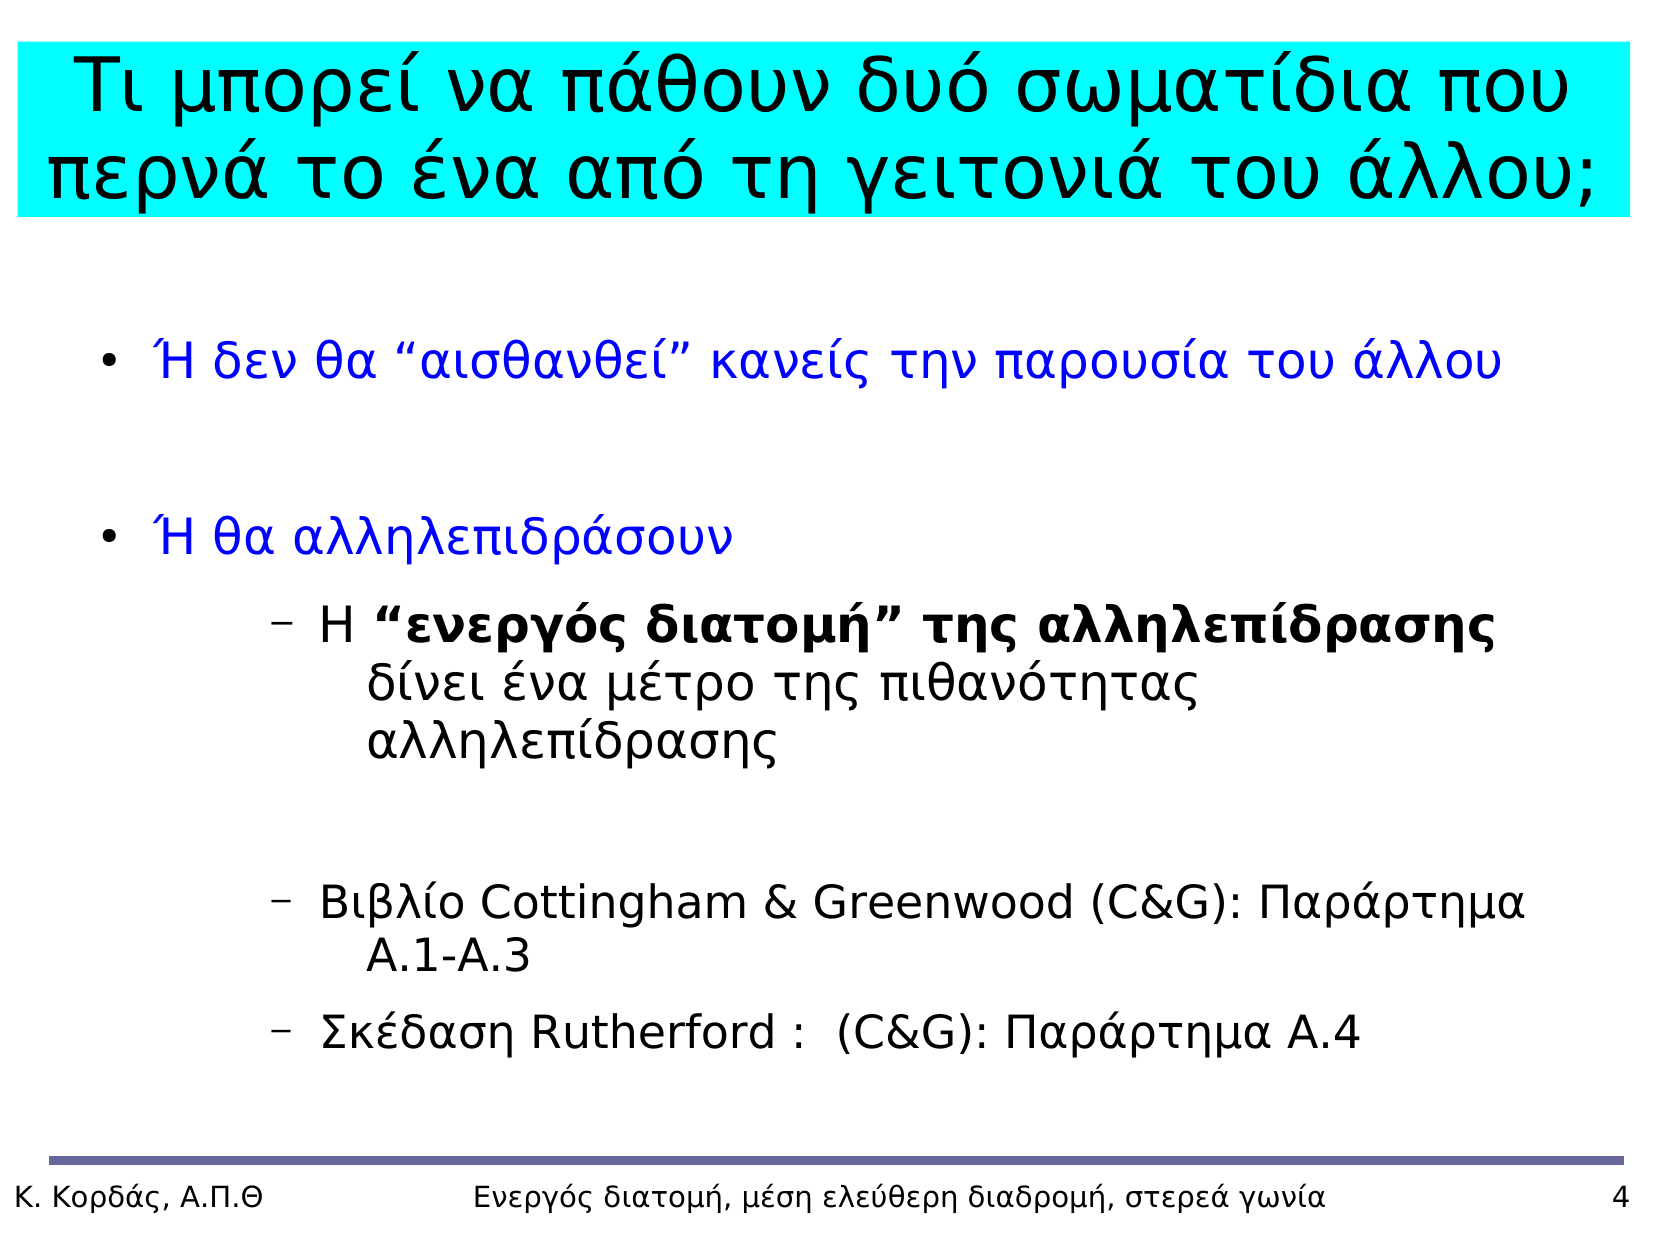

# Τι μπορεί να πάθουν δυό σωματίδια που περνά το ένα από τη γειτονιά του άλλου;
Ή δεν θα “αισθανθεί” κανείς την παρουσία του άλλου
Ή θα αλληλεπιδράσουν
Η “ενεργός διατομή” της αλληλεπίδρασης δίνει ένα μέτρο της πιθανότητας αλληλεπίδρασης
Βιβλίο Cottingham & Greenwood (C&G): Παράρτημα Α.1-Α.3
Σκέδαση Rutherford : (C&G): Παράρτημα Α.4
Κ. Κορδάς, Α.Π.Θ
Ενεργός διατομή, μέση ελεύθερη διαδρομή, στερεά γωνία
4